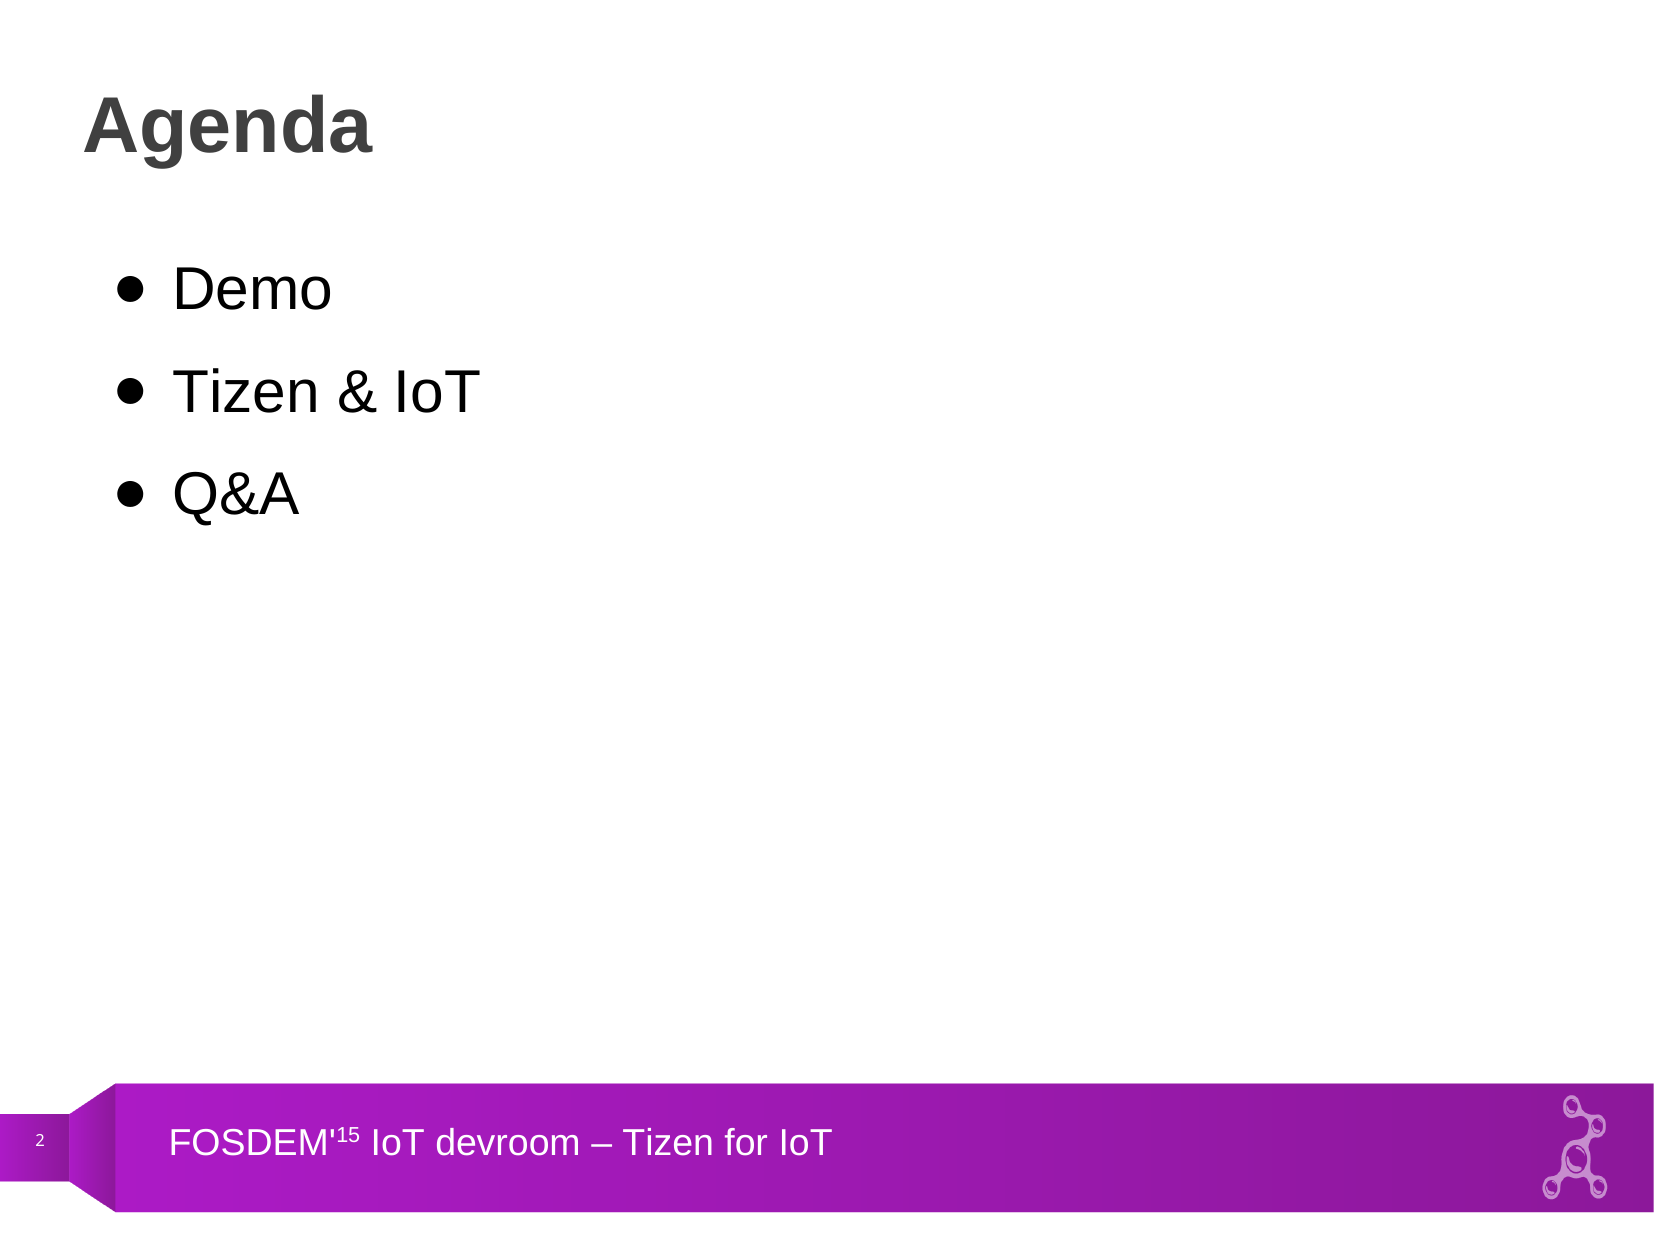

# Agenda
Demo
Tizen & IoT
Q&A